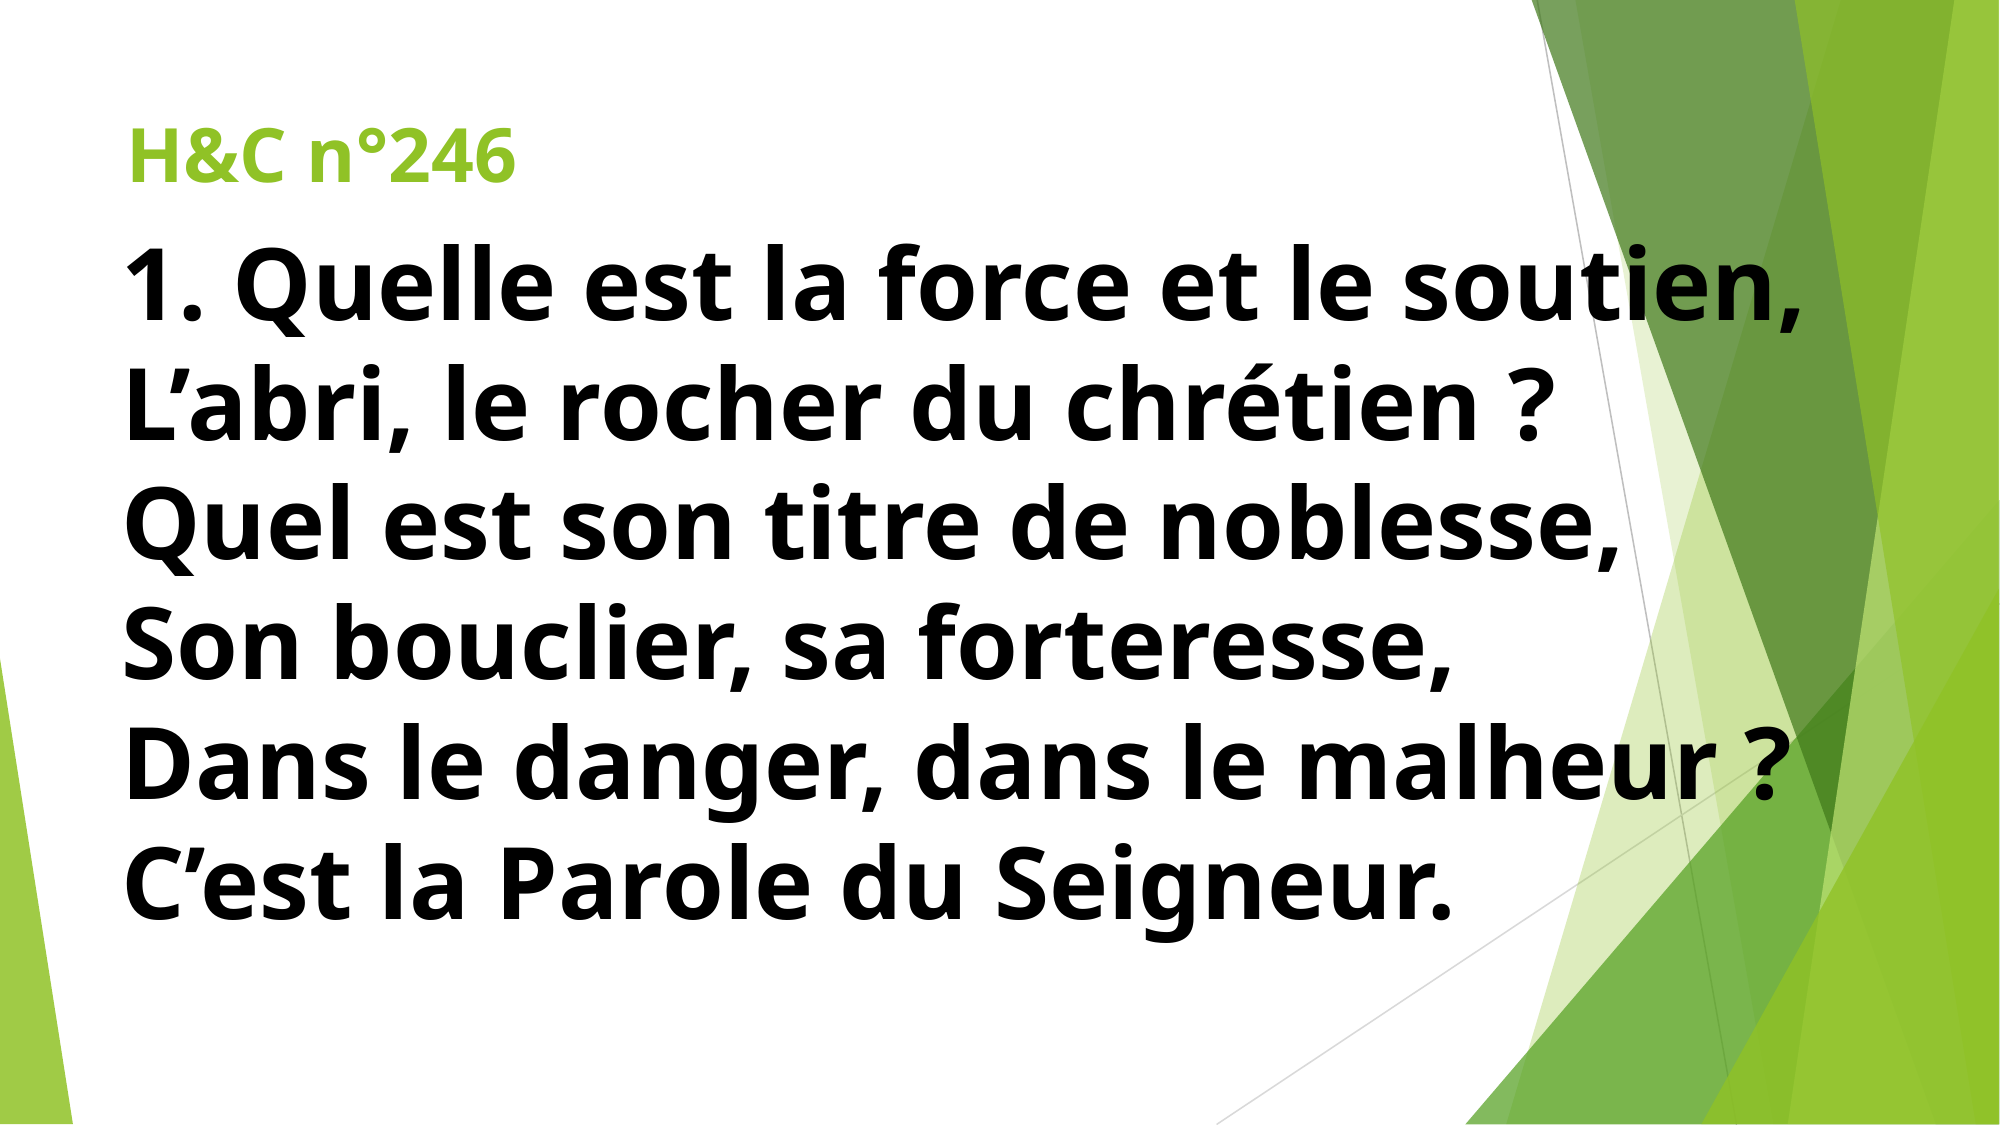

H&C n°246
1. Quelle est la force et le soutien,
L’abri, le rocher du chrétien ?
Quel est son titre de noblesse,
Son bouclier, sa forteresse,
Dans le danger, dans le malheur ?
C’est la Parole du Seigneur.